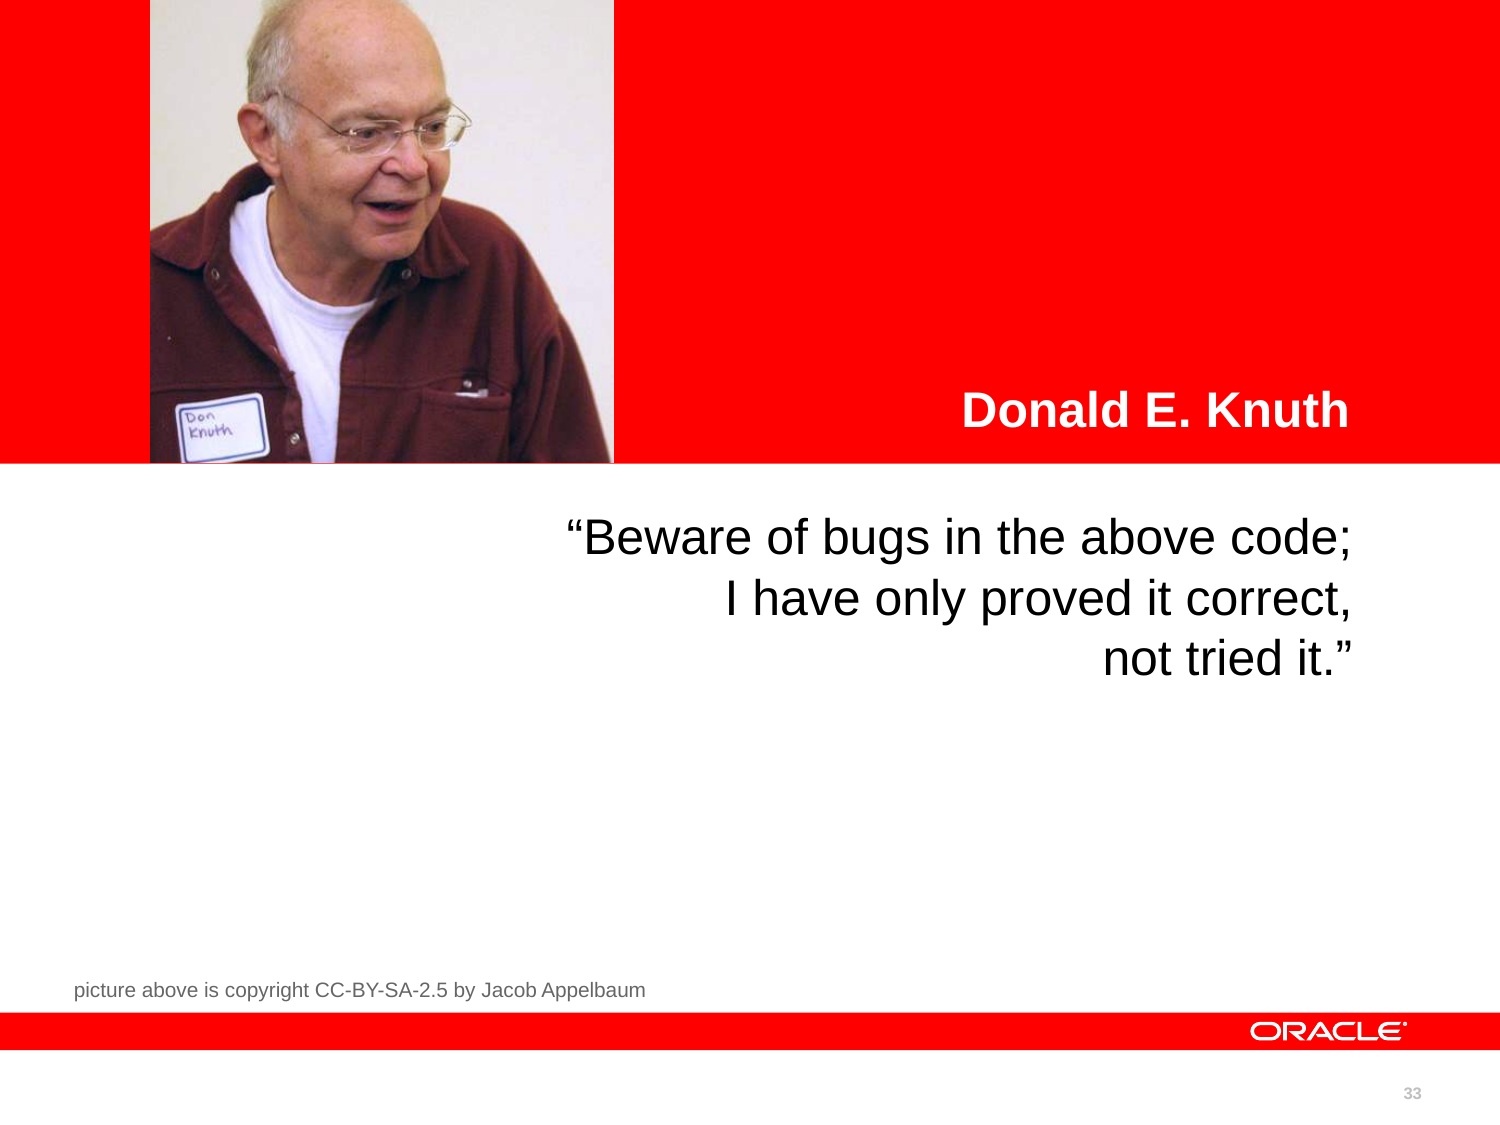

# Donald E. Knuth
“Beware of bugs in the above code; I have only proved it correct,
not tried it.”
picture above is copyright CC-BY-SA-2.5 by Jacob Appelbaum